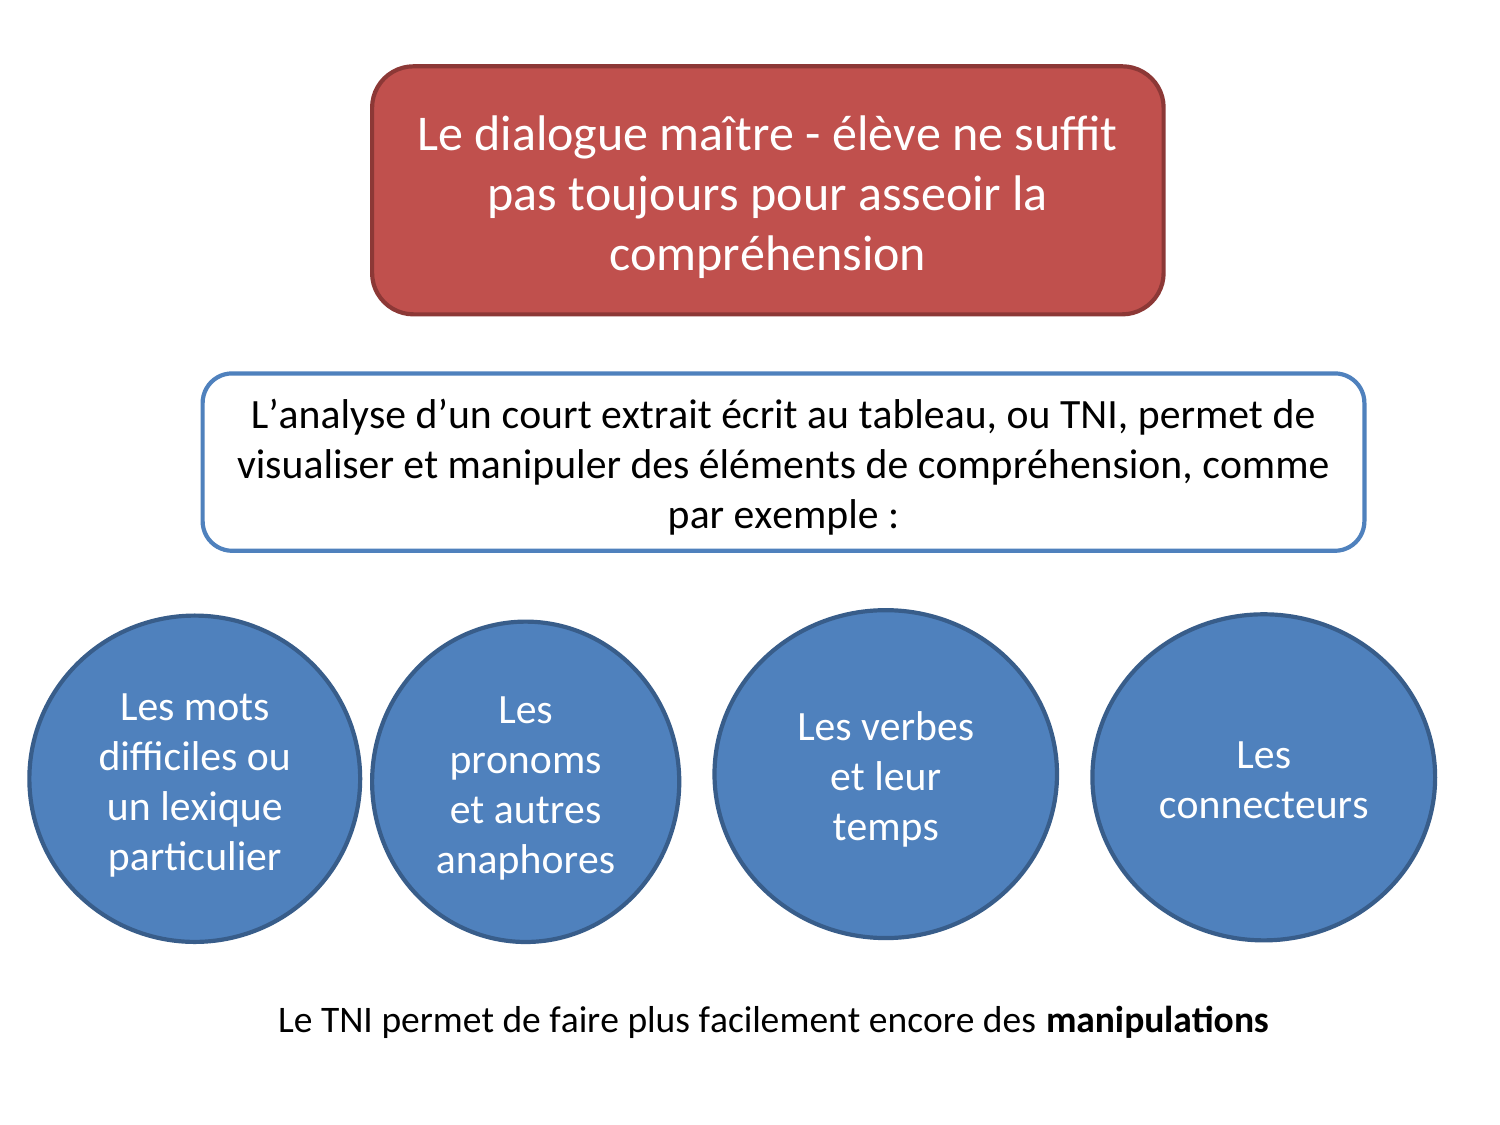

Le dialogue maître - élève ne suffit pas toujours pour asseoir la compréhension
L’analyse d’un court extrait écrit au tableau, ou TNI, permet de visualiser et manipuler des éléments de compréhension, comme par exemple :
Les verbes
et leur temps
Les
connecteurs
Les mots difficiles ou un lexique particulier
Les pronoms et autres anaphores
Le TNI permet de faire plus facilement encore des manipulations